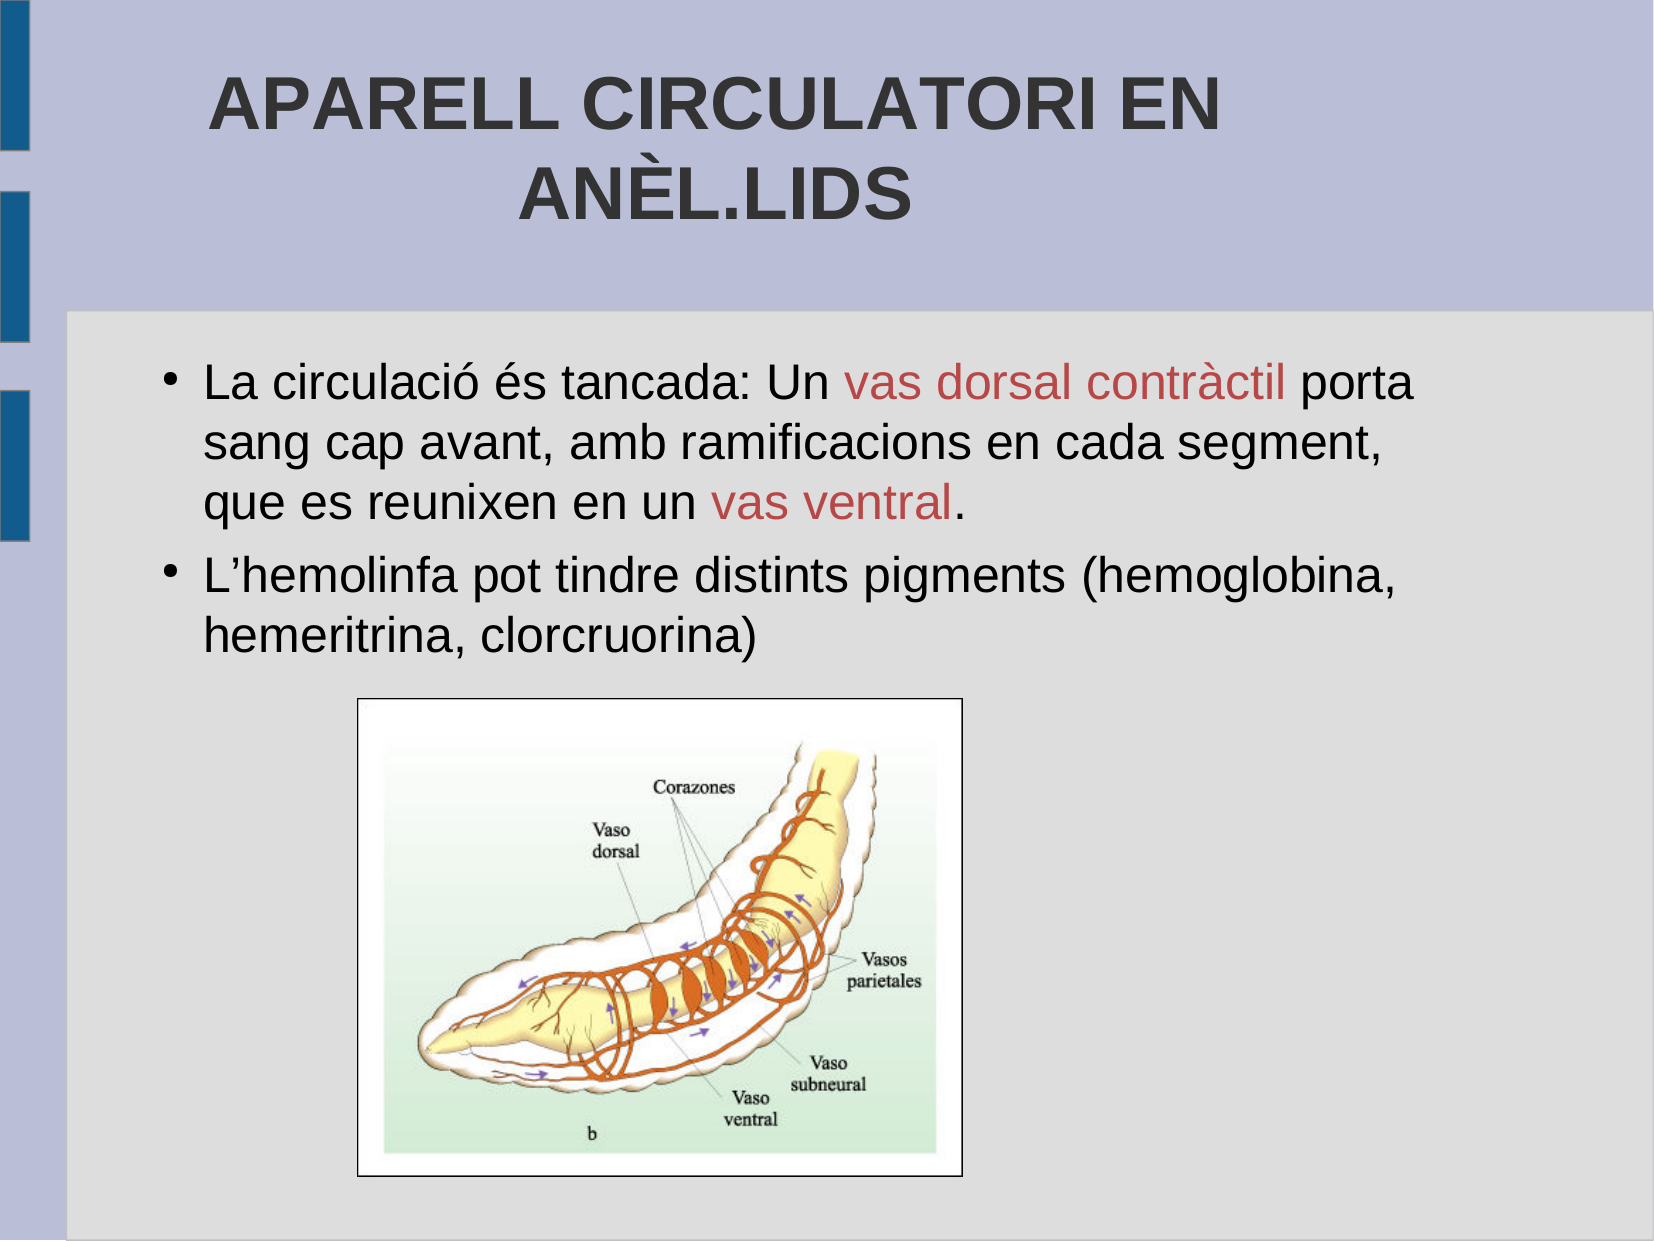

APARELL CIRCULATORI EN ANÈL.LIDS
La circulació és tancada: Un vas dorsal contràctil porta sang cap avant, amb ramificacions en cada segment, que es reunixen en un vas ventral.
L’hemolinfa pot tindre distints pigments (hemoglobina, hemeritrina, clorcruorina)